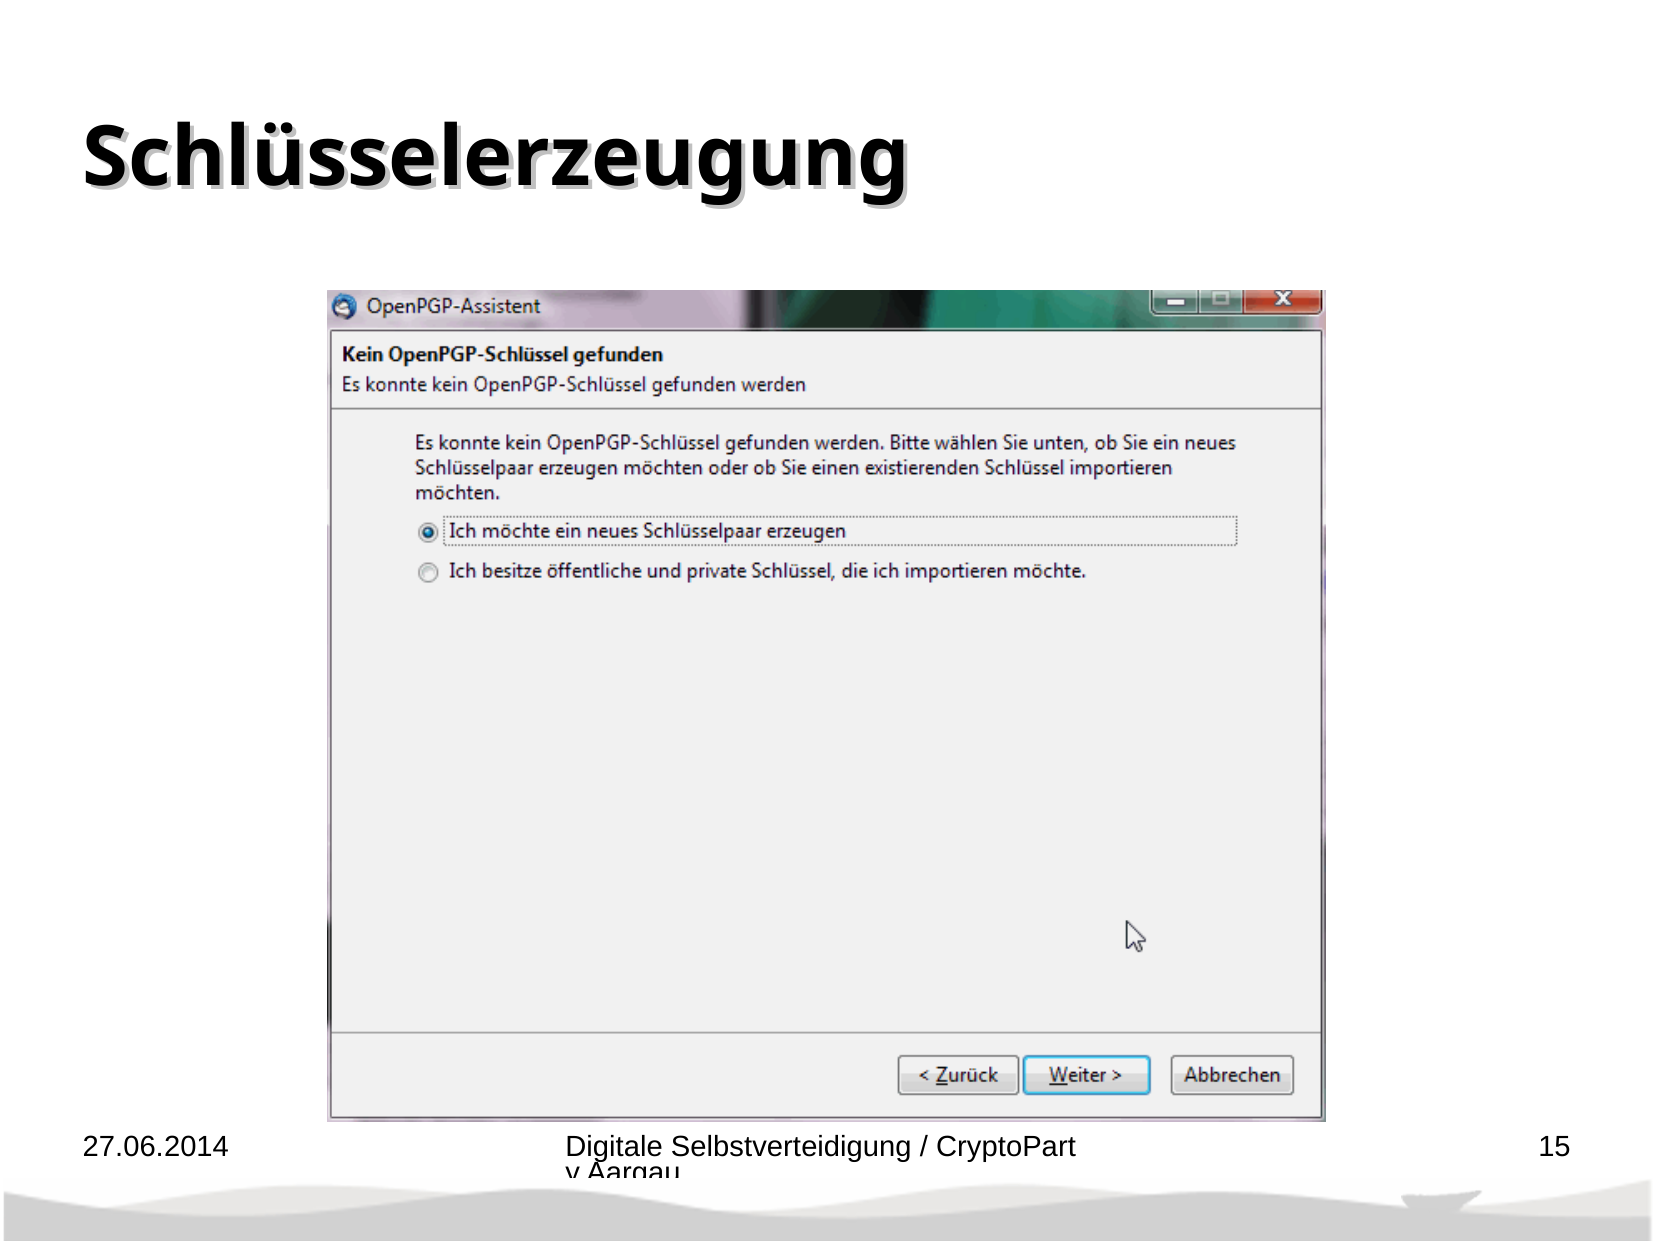

# Schlüsselerzeugung
27.06.2014
Digitale Selbstverteidigung / CryptoParty Aargau
15